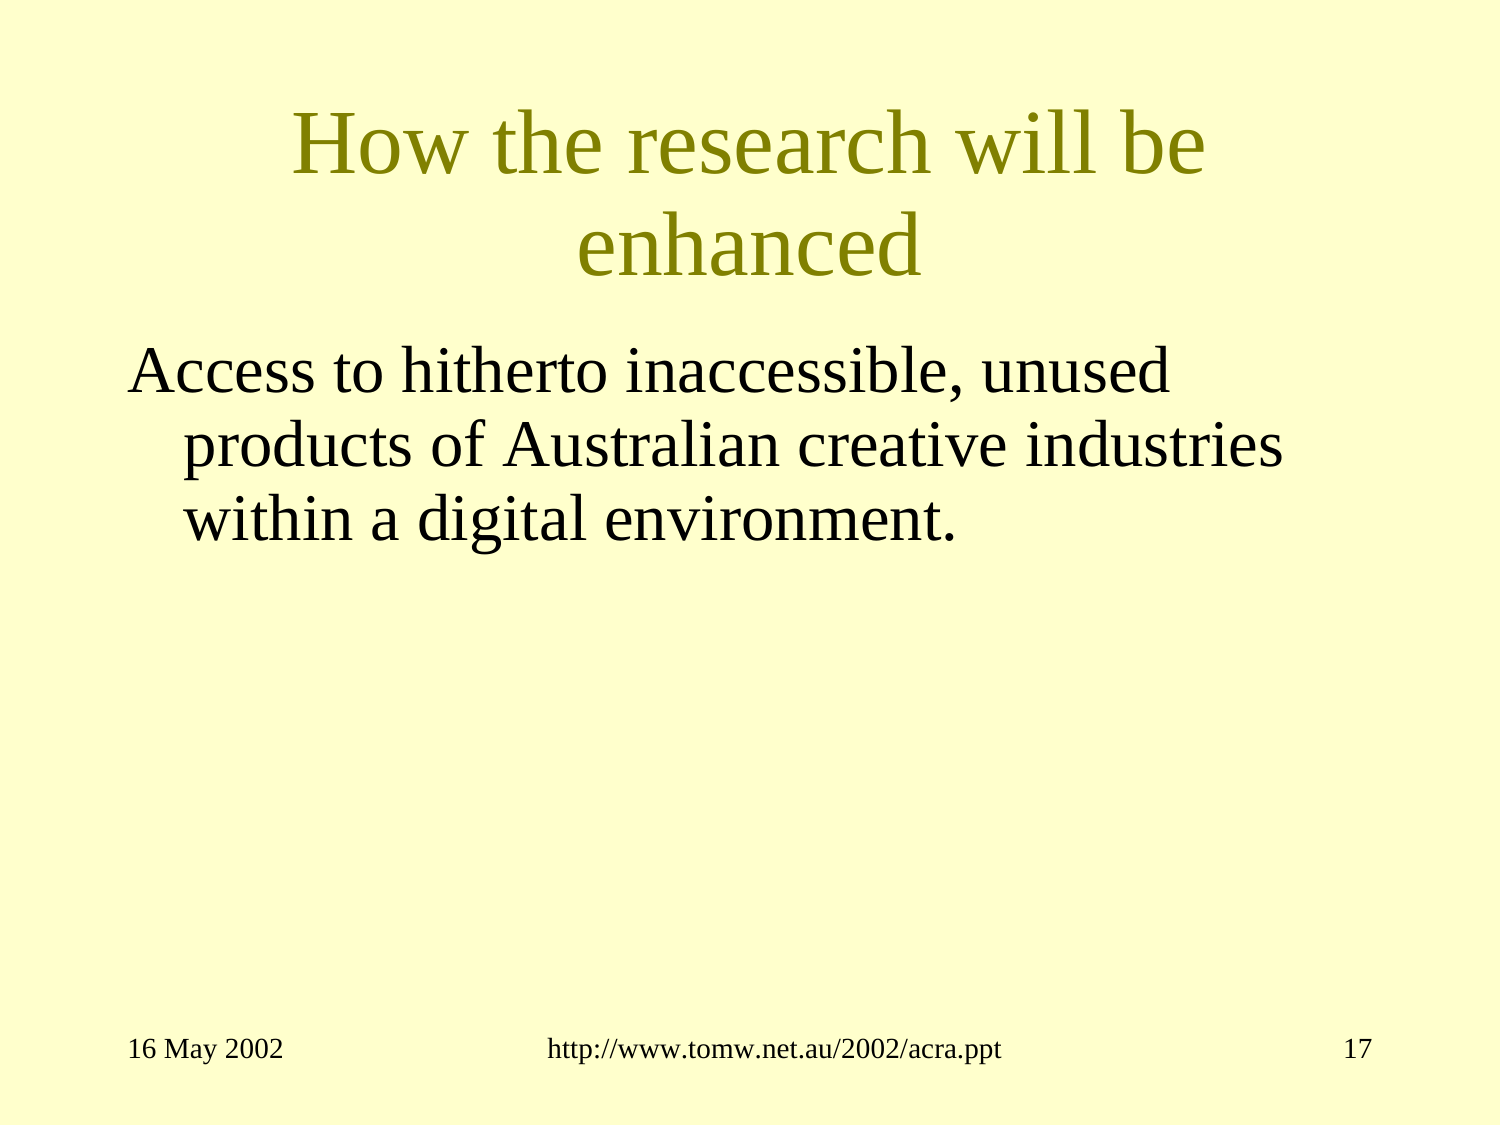

# How the research will be enhanced
Access to hitherto inaccessible, unused products of Australian creative industries within a digital environment.
16 May 2002
http://www.tomw.net.au/2002/acra.ppt
17